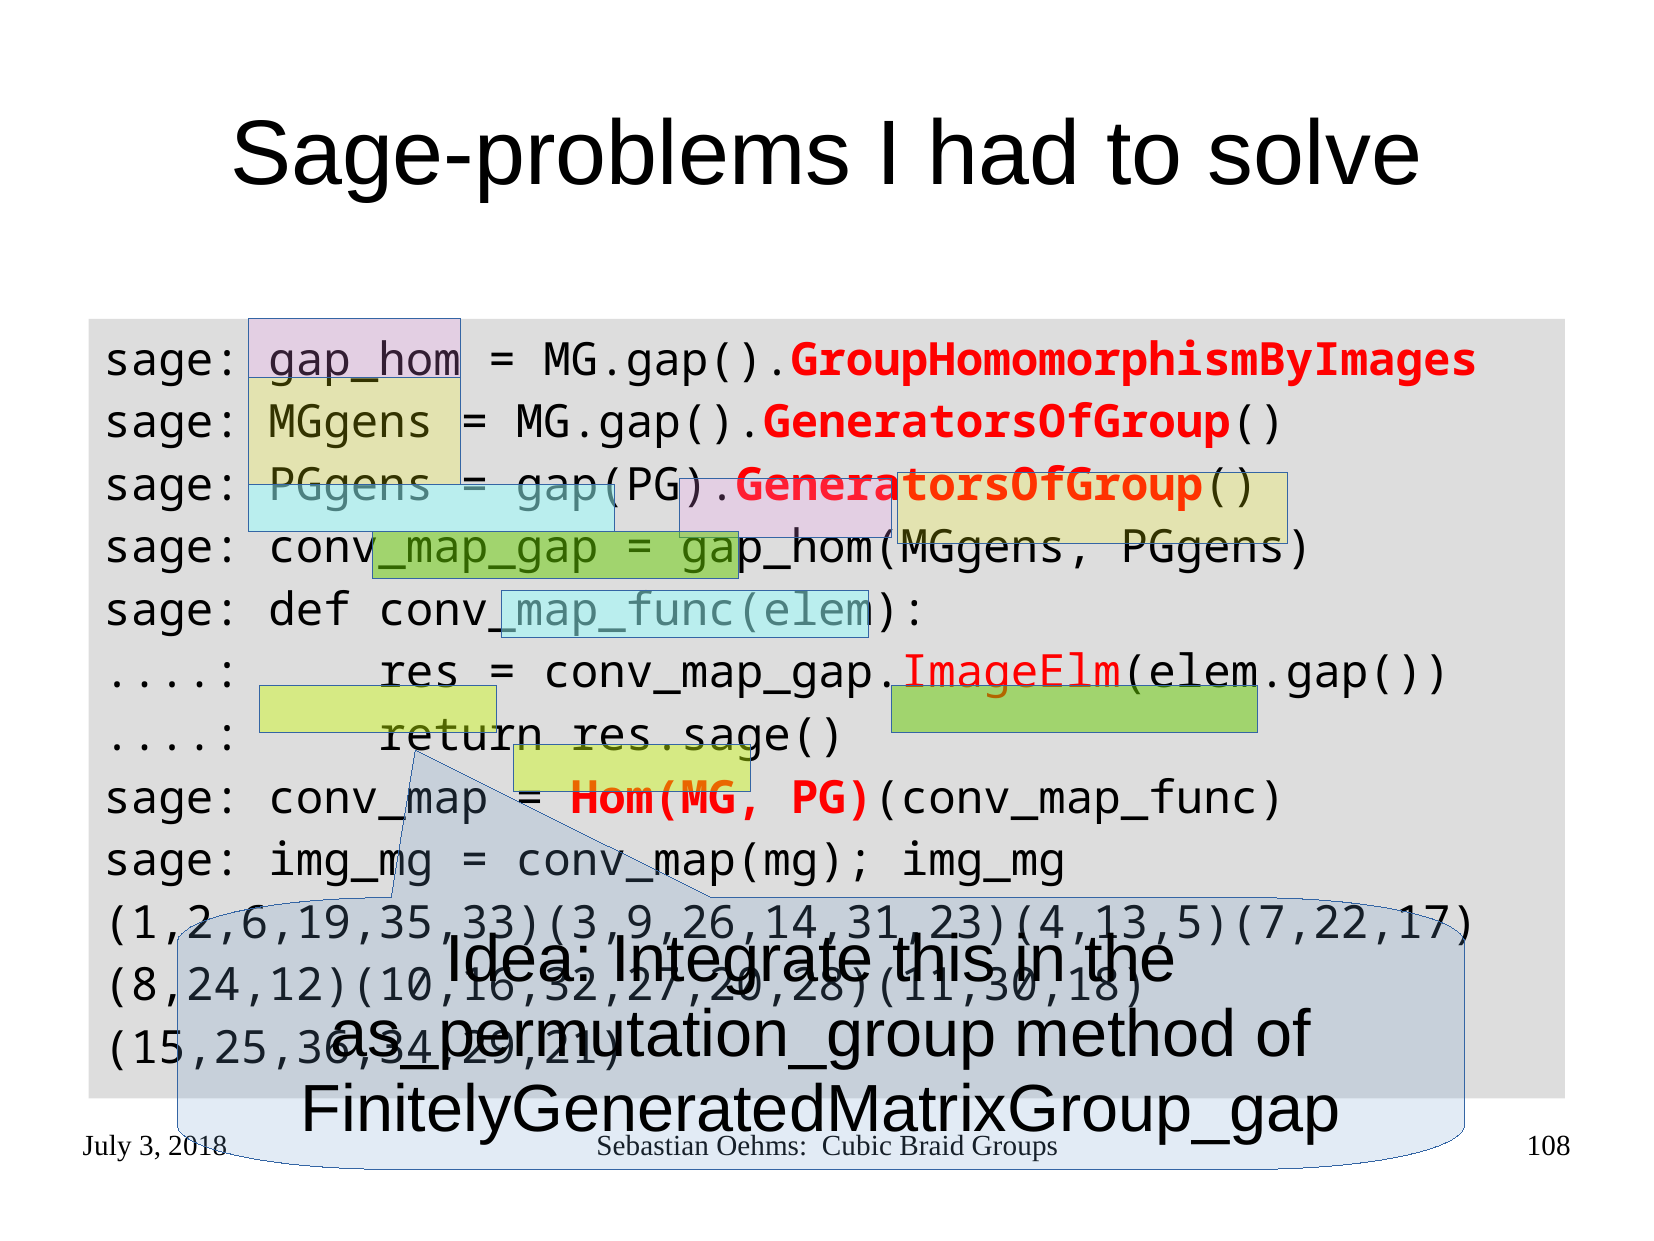

# Sage-problems I had to solve
sage: gap_hom = MG.gap().GroupHomomorphismByImages
sage: MGgens = MG.gap().GeneratorsOfGroup()
sage: PGgens = gap(PG).GeneratorsOfGroup()
sage: conv_map_gap = gap_hom(MGgens, PGgens)
sage: def conv_map_func(elem):
....: res = conv_map_gap.ImageElm(elem.gap())
....: return res.sage()
sage: conv_map = Hom(MG, PG)(conv_map_func)
sage: img_mg = conv_map(mg); img_mg
(1,2,6,19,35,33)(3,9,26,14,31,23)(4,13,5)(7,22,17)(8,24,12)(10,16,32,27,20,28)(11,30,18)(15,25,36,34,29,21)
Idea: Integrate this in the
as_permutation_group method of
FinitelyGeneratedMatrixGroup_gap
July 3, 2018
Sebastian Oehms: Cubic Braid Groups
108